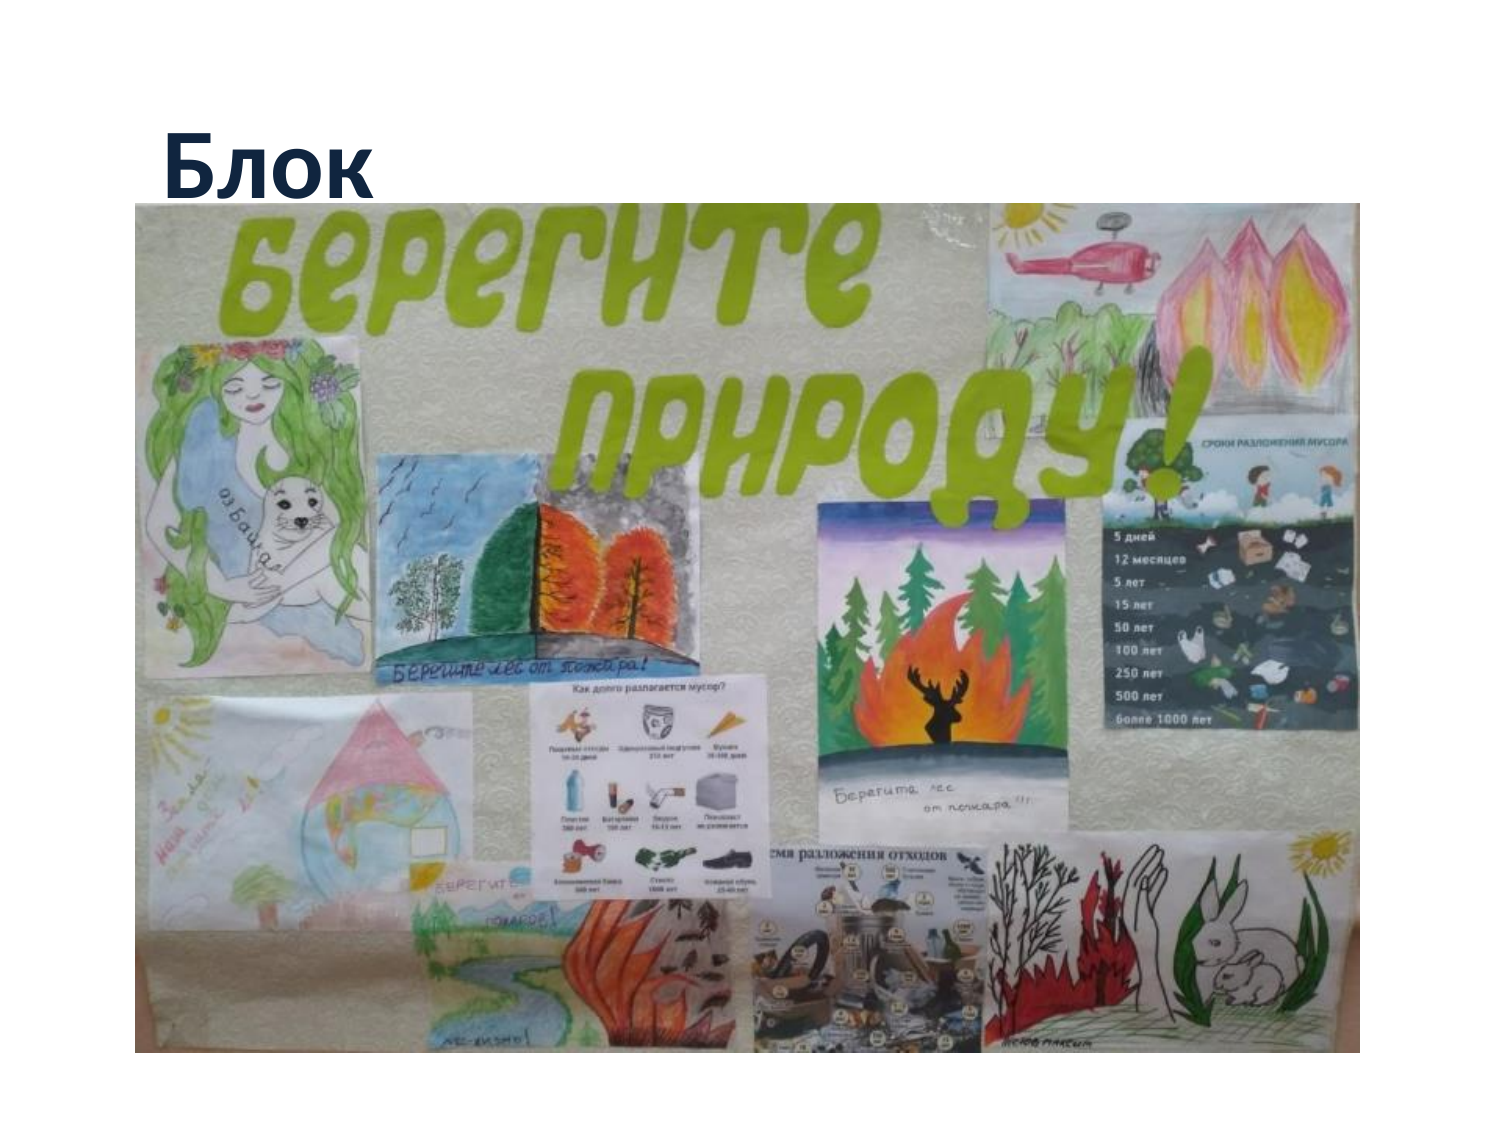

1 этап – Подготовительный
На подготовительном этапе была проведена диагностика детей.
Для сбора информации использовались метод опроса
 Были разработаны вопросы:
- В какой стране находится озеро Байкал?
- Покажи месторасположение Байкала на карте России.
- В чем уникальность озера Байкал?
- Какая вода в Байкале пресная или соленая?
- Как ты думаешь, озеро Байкал глубокое?
- Знаешь ли ты рыб озера Байкал? Назови их.
- Кто такая байкальская нерпа?
- Какие животные обитают на берегу озера Байкал?
- Что такое Красная книга? Для чего она нужна?
- Что будет, если вода в озере станет грязной?
- Для чего нужно беречь и охранять природу?
. На основании полученных данных пришла к выводу, что не каждый из детей, слышал о знаменитом озере Байкал. Дети не имеют представления о месторасположении озера, в какой части России оно находится. Недостаточны и часто ошибочны знания о подводных обитателях озера Байкал. Дошкольники плохо владеют информацией об экологических проблемах Байкала, не сформированы представления о назначении Красной книги, редких и исчезающих видах флоры и фауны. Дошкольники затруднились ответить, для чего нужно беречь и охранять природу.
Составлен перспективный плана по ознакомлению детей с Байкалом и природой Прибайкалья.
Блок «Байкал самый, самый»
Формирование представлений о географическом положении Байкала, уникальности озера, размере, глубине, возрасте, происхождении, климате.
Блок «Флора и фауна Байкала »
Формирование представлений о растительном мире Сибири, о взаимосвязи, приспособлении к изменению среды обитания: световых, тепловых условий, о многообразии растительного мира, формирование представлений о типичных представителях Байкала , их приспособлении к среде обитания
3 Блок « Знакомство с народами Байкала»
Формирование представления о коренных народах Байкала – бурятах, их культуре, традициях национальных одеждах , фольклоре.
Блок «Защитим природу»
Формирование представлений о научной и трудовой деятельности людей в природе, значении природных заповедников Байкала, проблемах экологии и охраны природы.
Блок «Защитим природу»